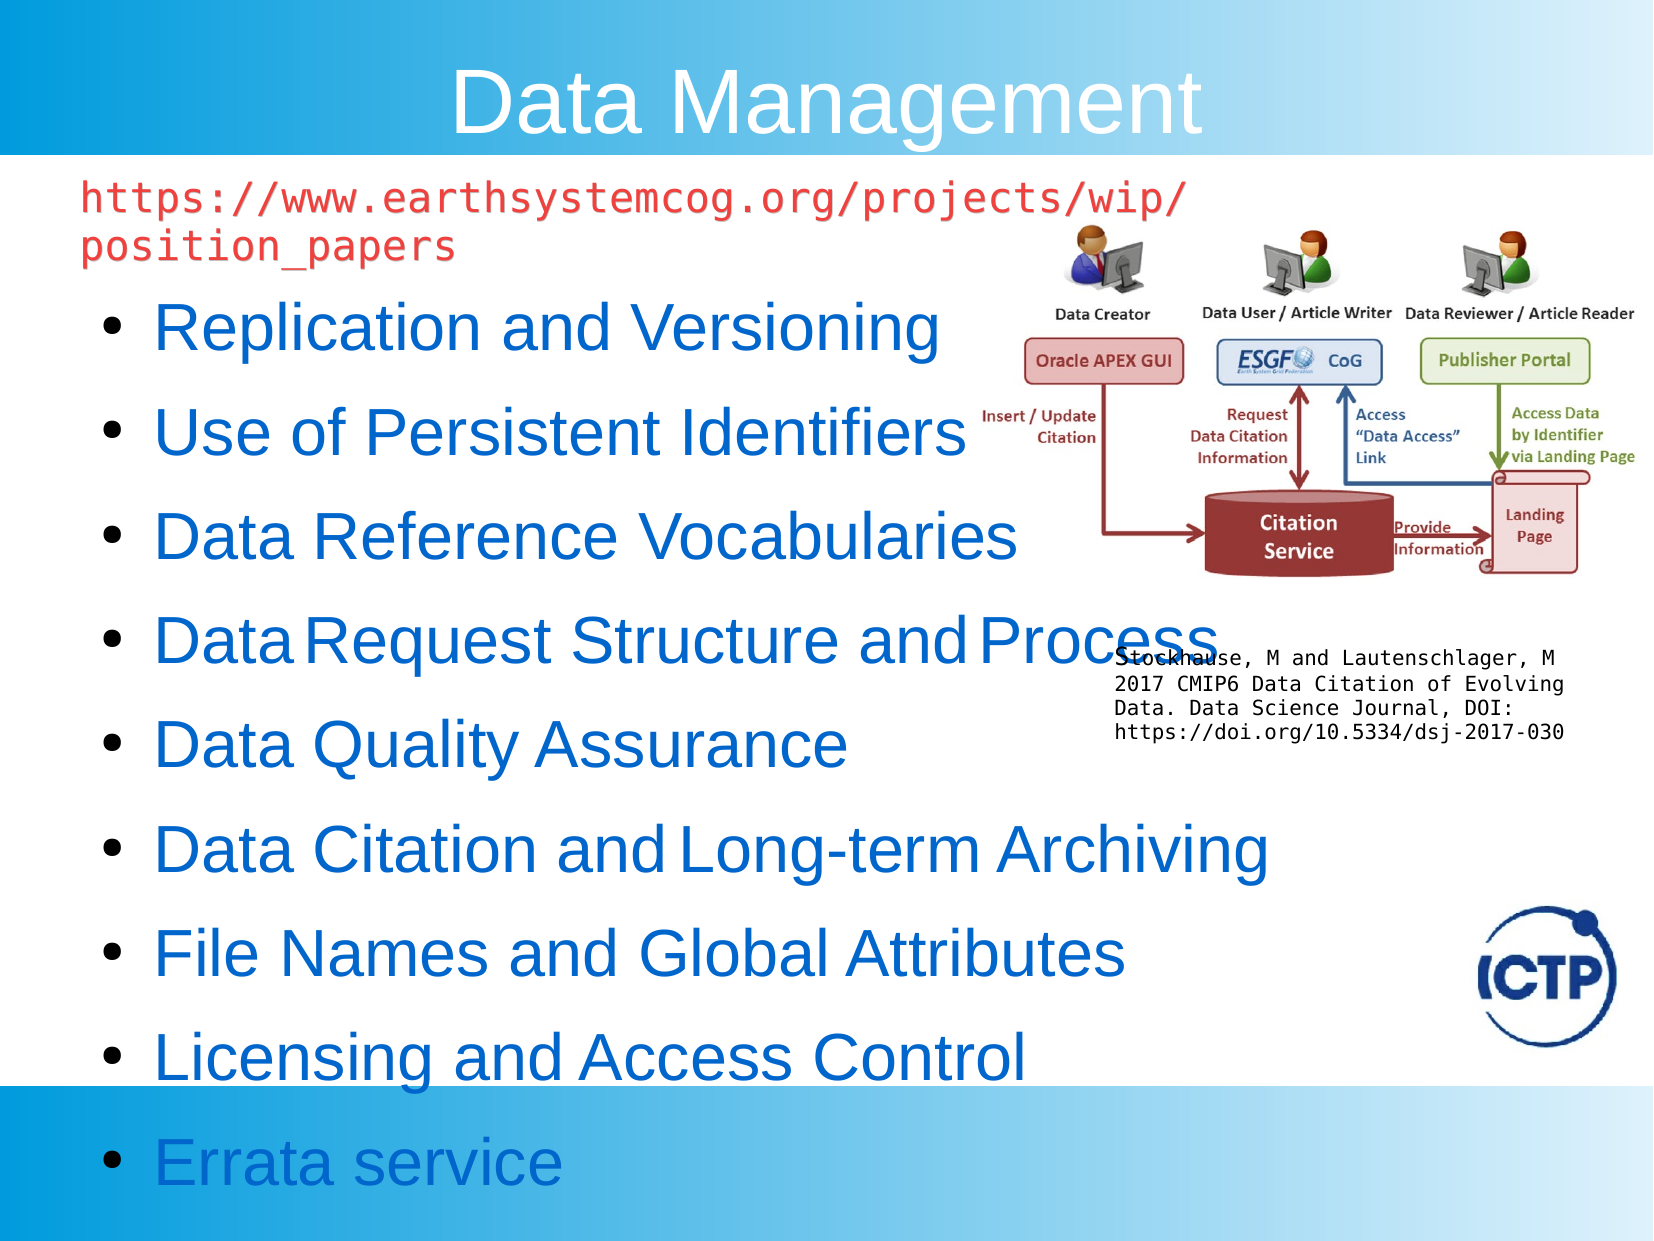

# Data Management
https://www.earthsystemcog.org/projects/wip/position_papers
Replication and Versioning
Use of Persistent Identifiers
Data Reference Vocabularies
Data	Request Structure and	Process
Data Quality Assurance
Data Citation and	Long-term Archiving
File Names and Global Attributes
Licensing and Access Control
Errata service
Stockhause, M and Lautenschlager, M 2017 CMIP6 Data Citation of Evolving Data. Data Science Journal, DOI: https://doi.org/10.5334/dsj-2017-030